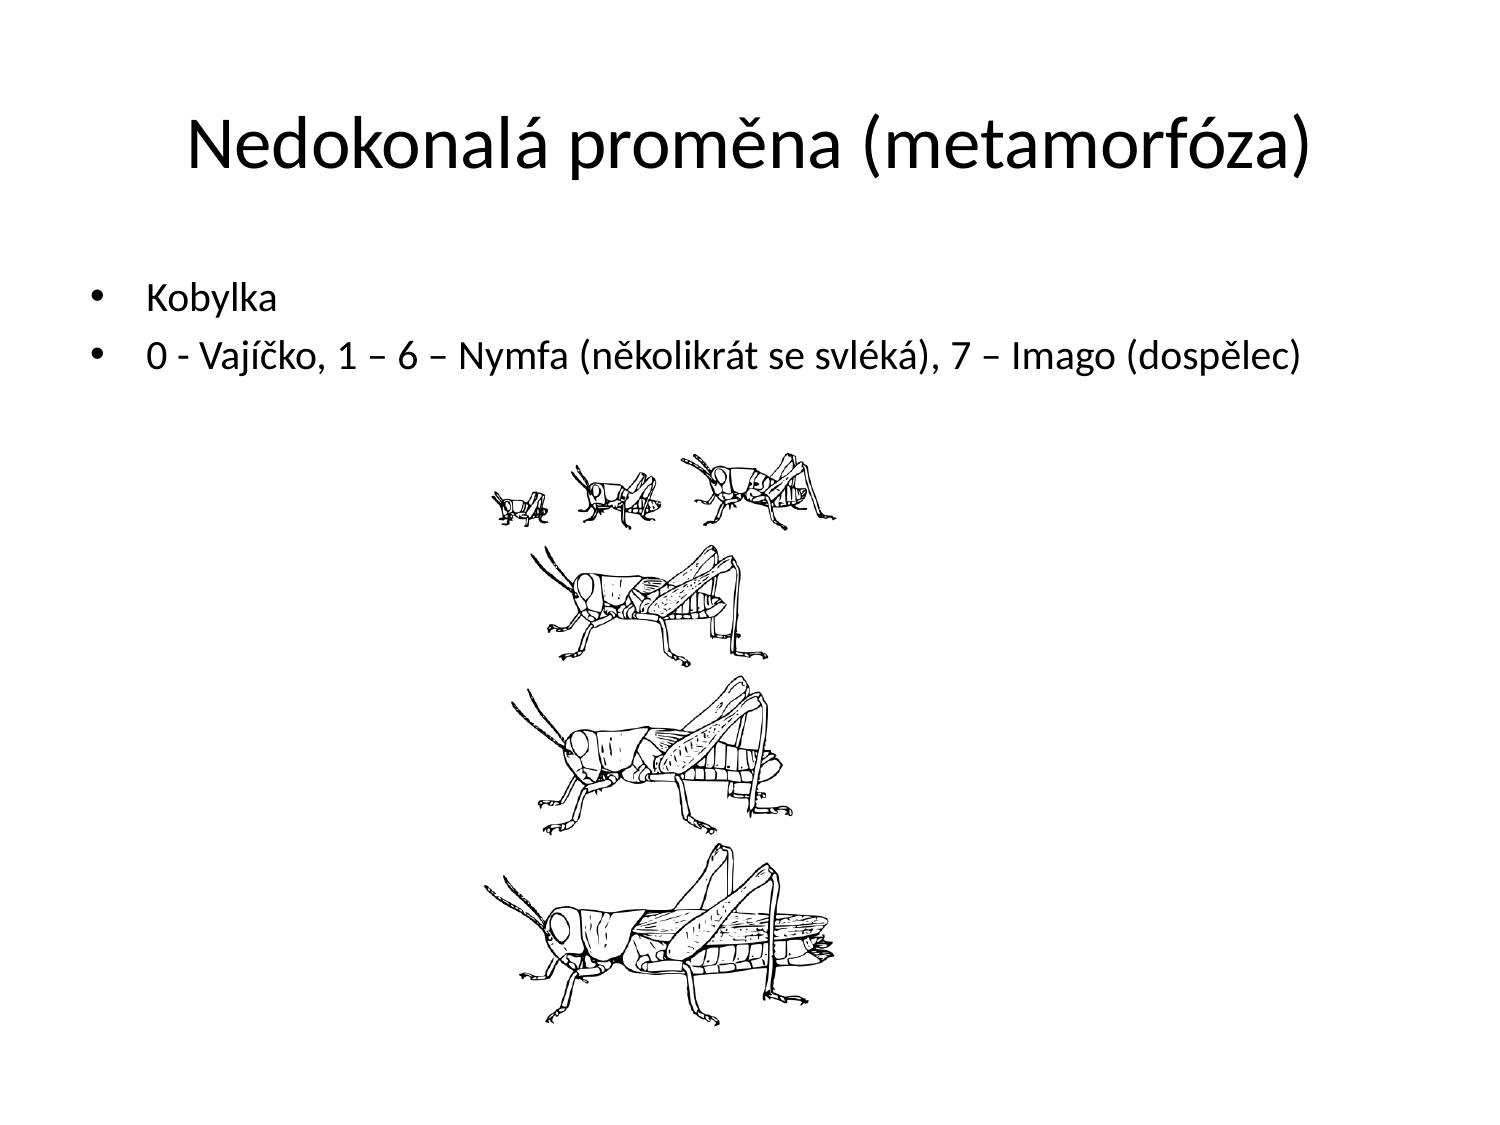

# Nedokonalá proměna (metamorfóza)
Kobylka
0 - Vajíčko, 1 – 6 – Nymfa (několikrát se svléká), 7 – Imago (dospělec)